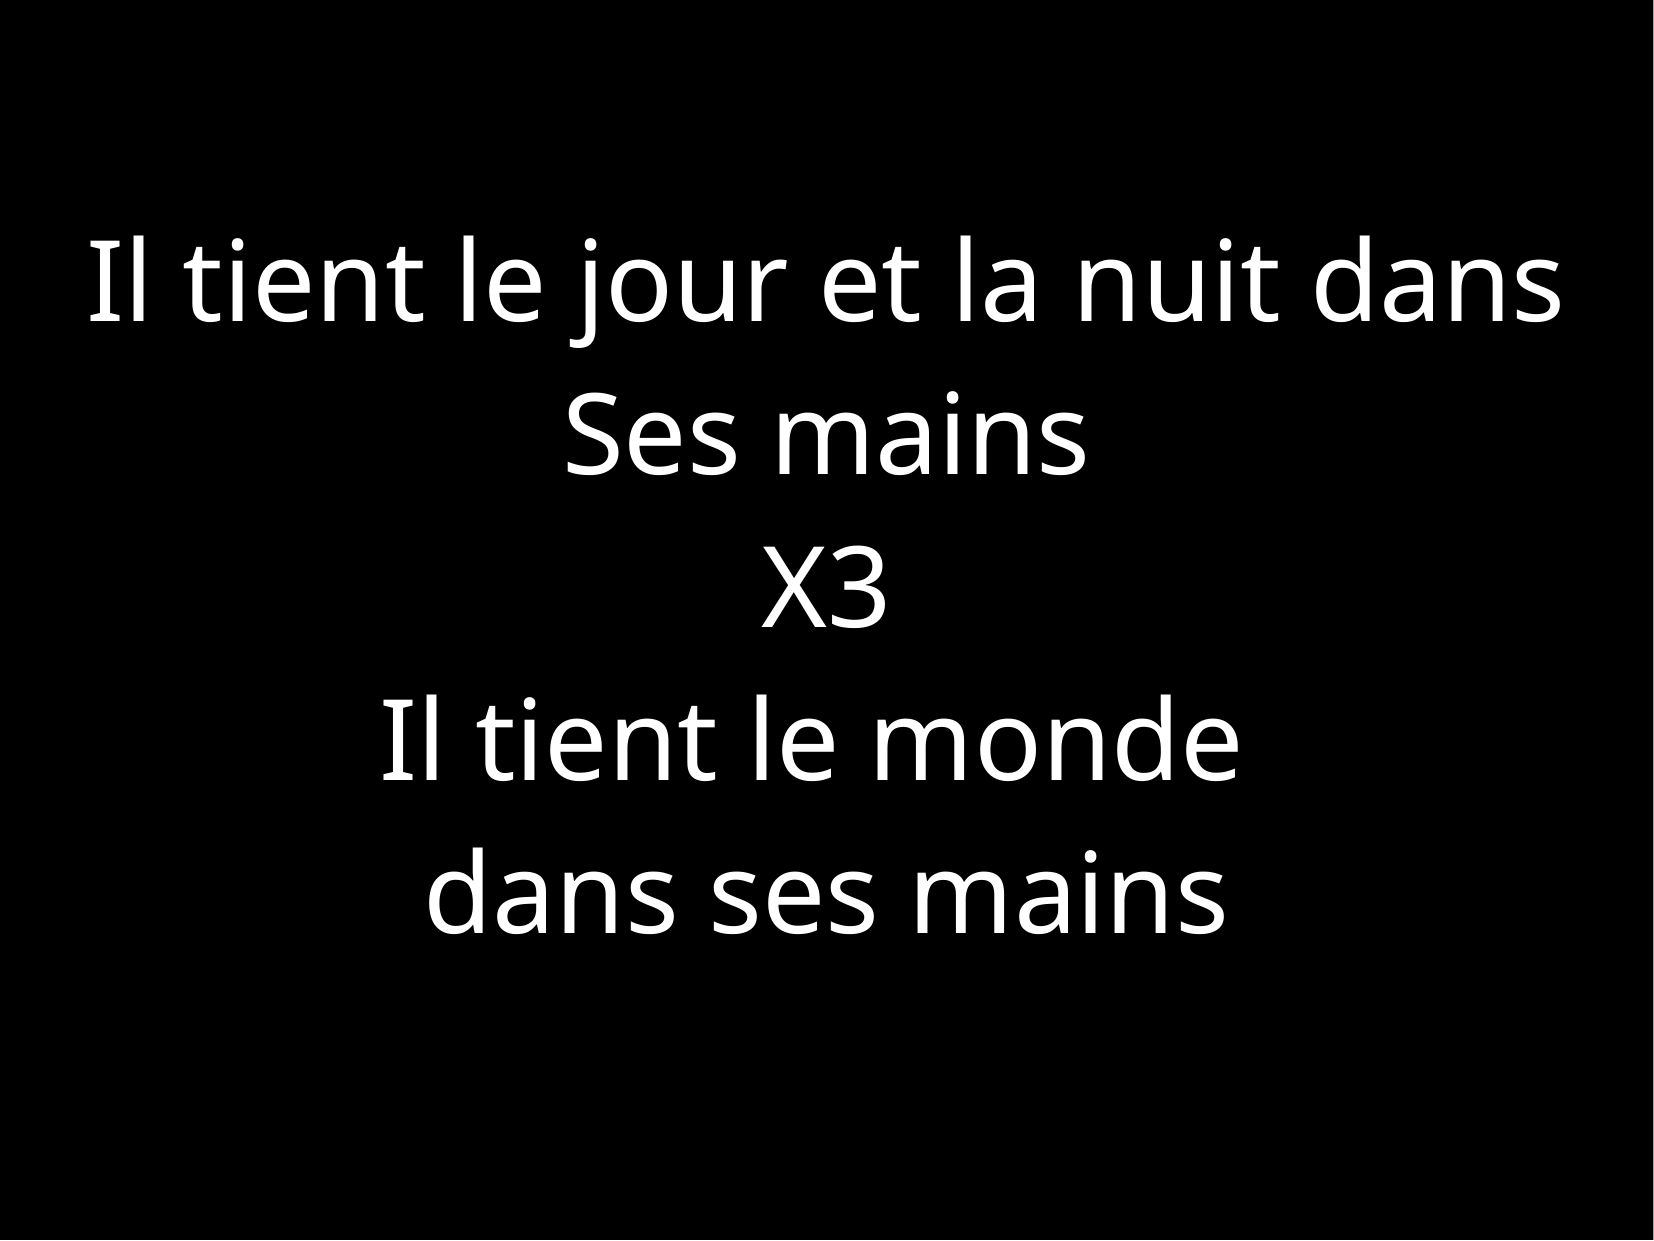

# Il tient le jour et la nuit dans Ses mains
X3
Il tient le monde
dans ses mains